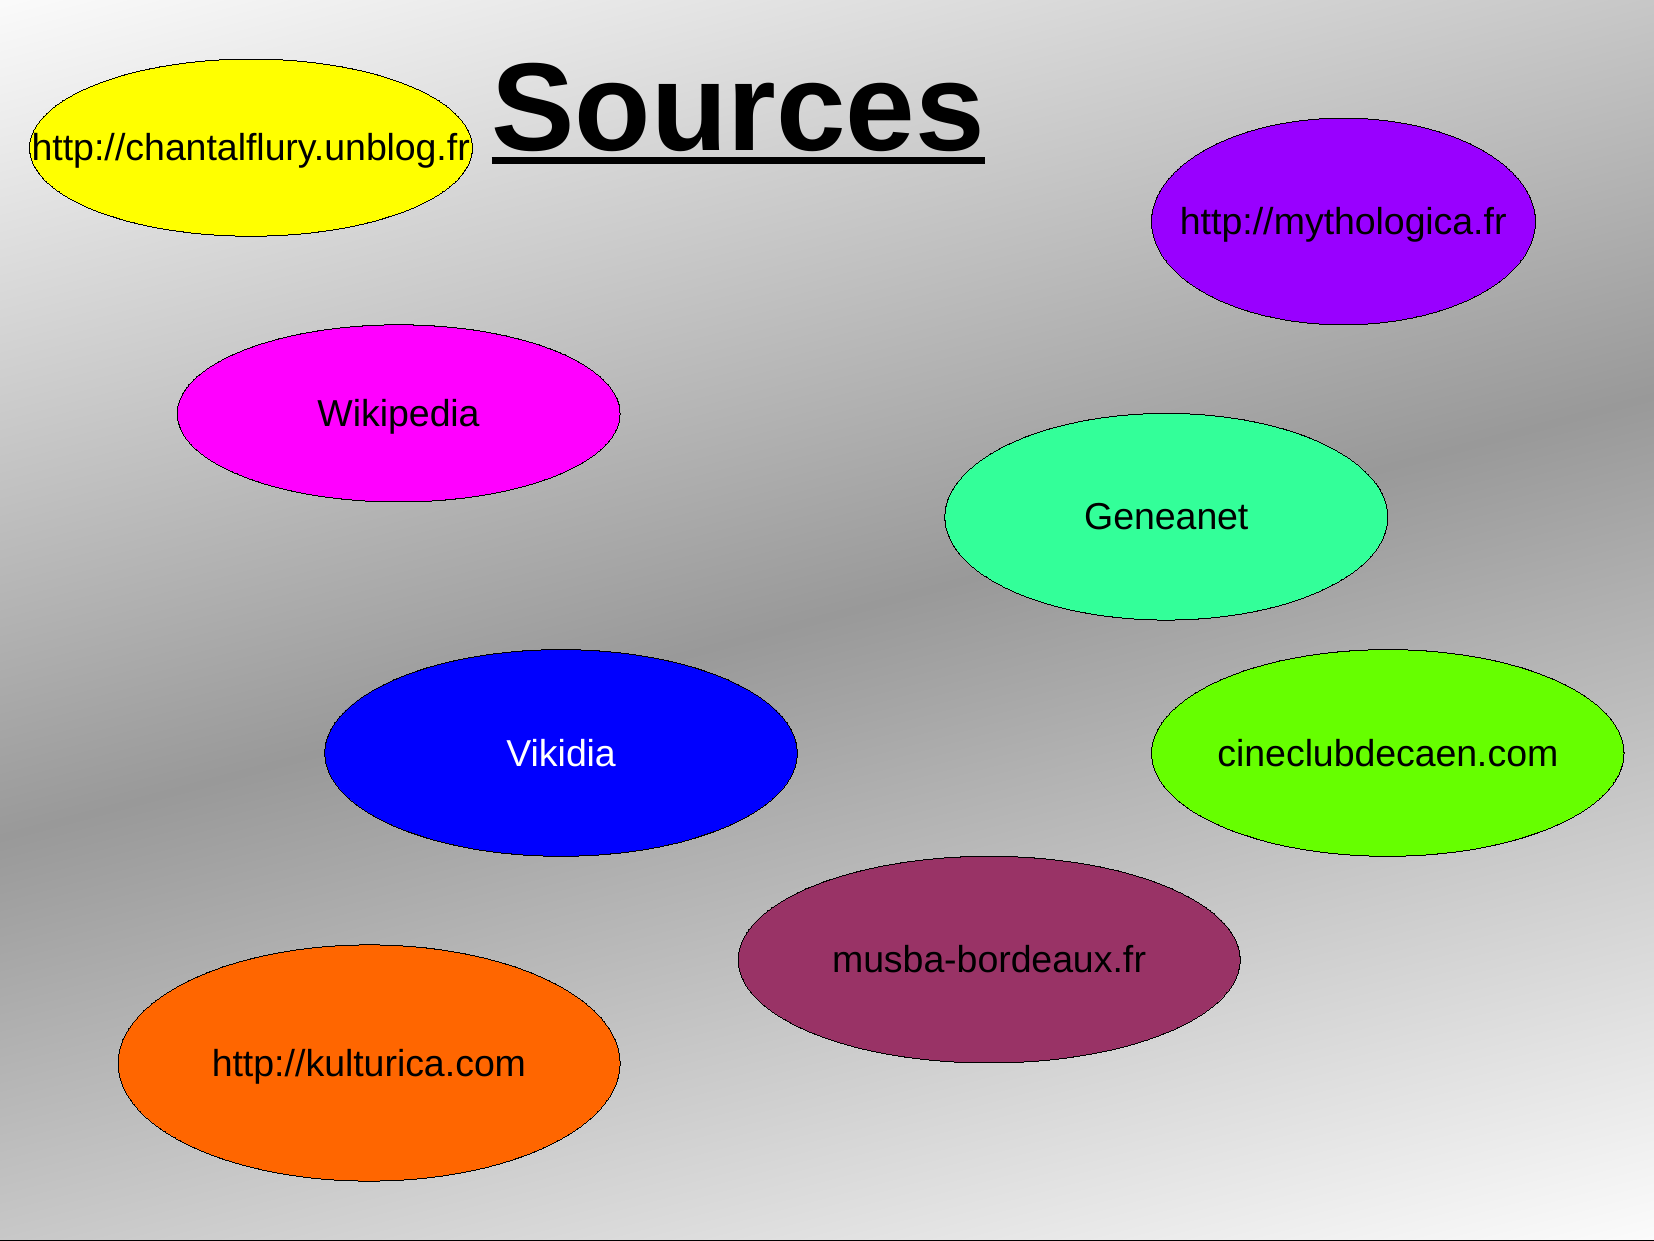

Sources
http://chantalflury.unblog.fr
http://mythologica.fr
Wikipedia
Geneanet
Vikidia
cineclubdecaen.com
musba-bordeaux.fr
http://kulturica.com